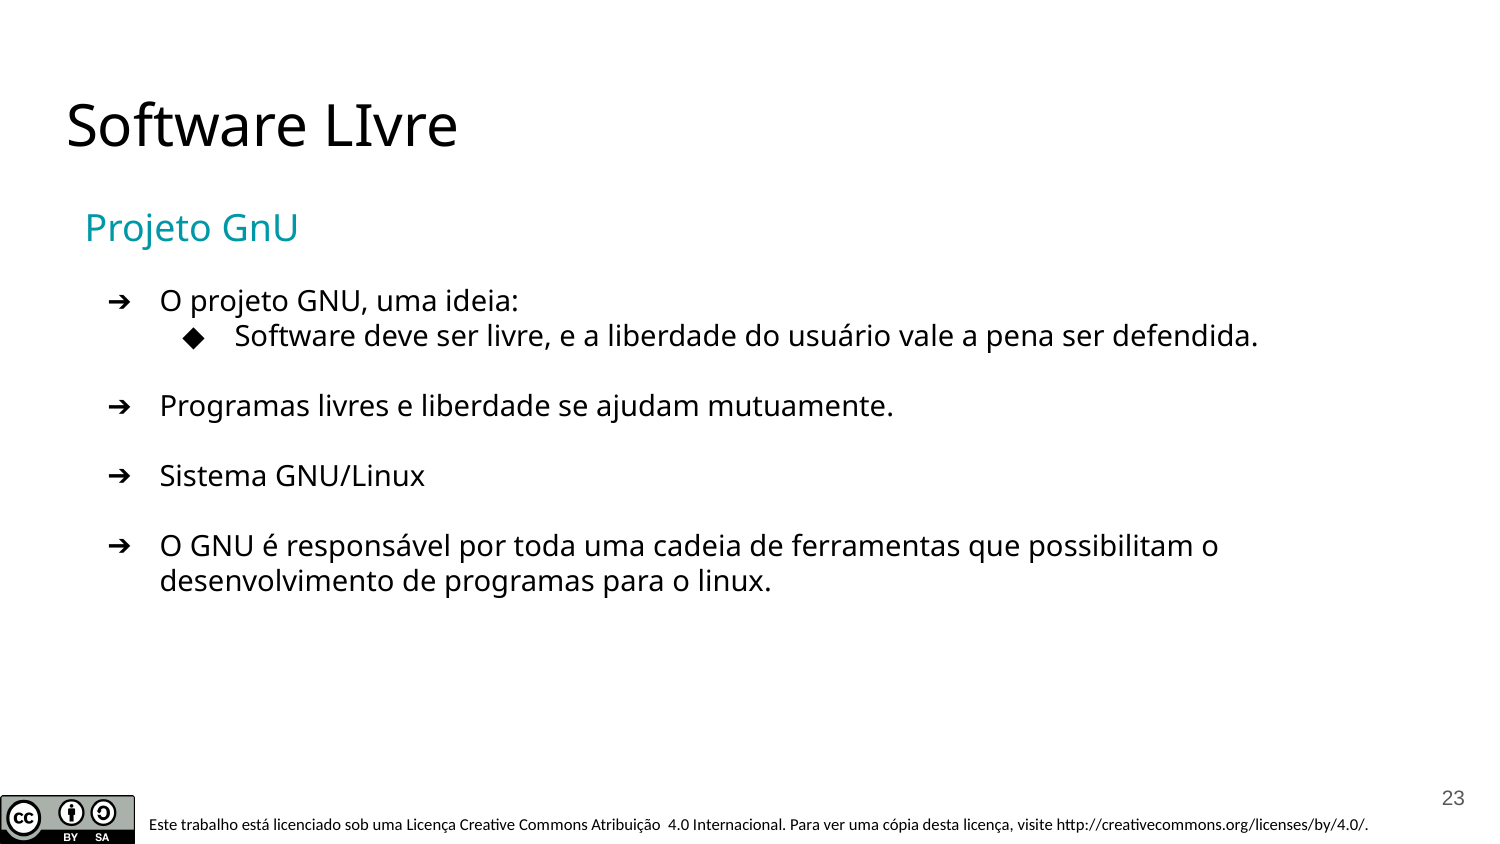

# Software LIvre
Projeto GnU
O projeto GNU, uma ideia:
Software deve ser livre, e a liberdade do usuário vale a pena ser defendida.
Programas livres e liberdade se ajudam mutuamente.
Sistema GNU/Linux
O GNU é responsável por toda uma cadeia de ferramentas que possibilitam o desenvolvimento de programas para o linux.
Este trabalho está licenciado sob uma Licença Creative Commons Atribuição 4.0 Internacional. Para ver uma cópia desta licença, visite http://creativecommons.org/licenses/by/4.0/.